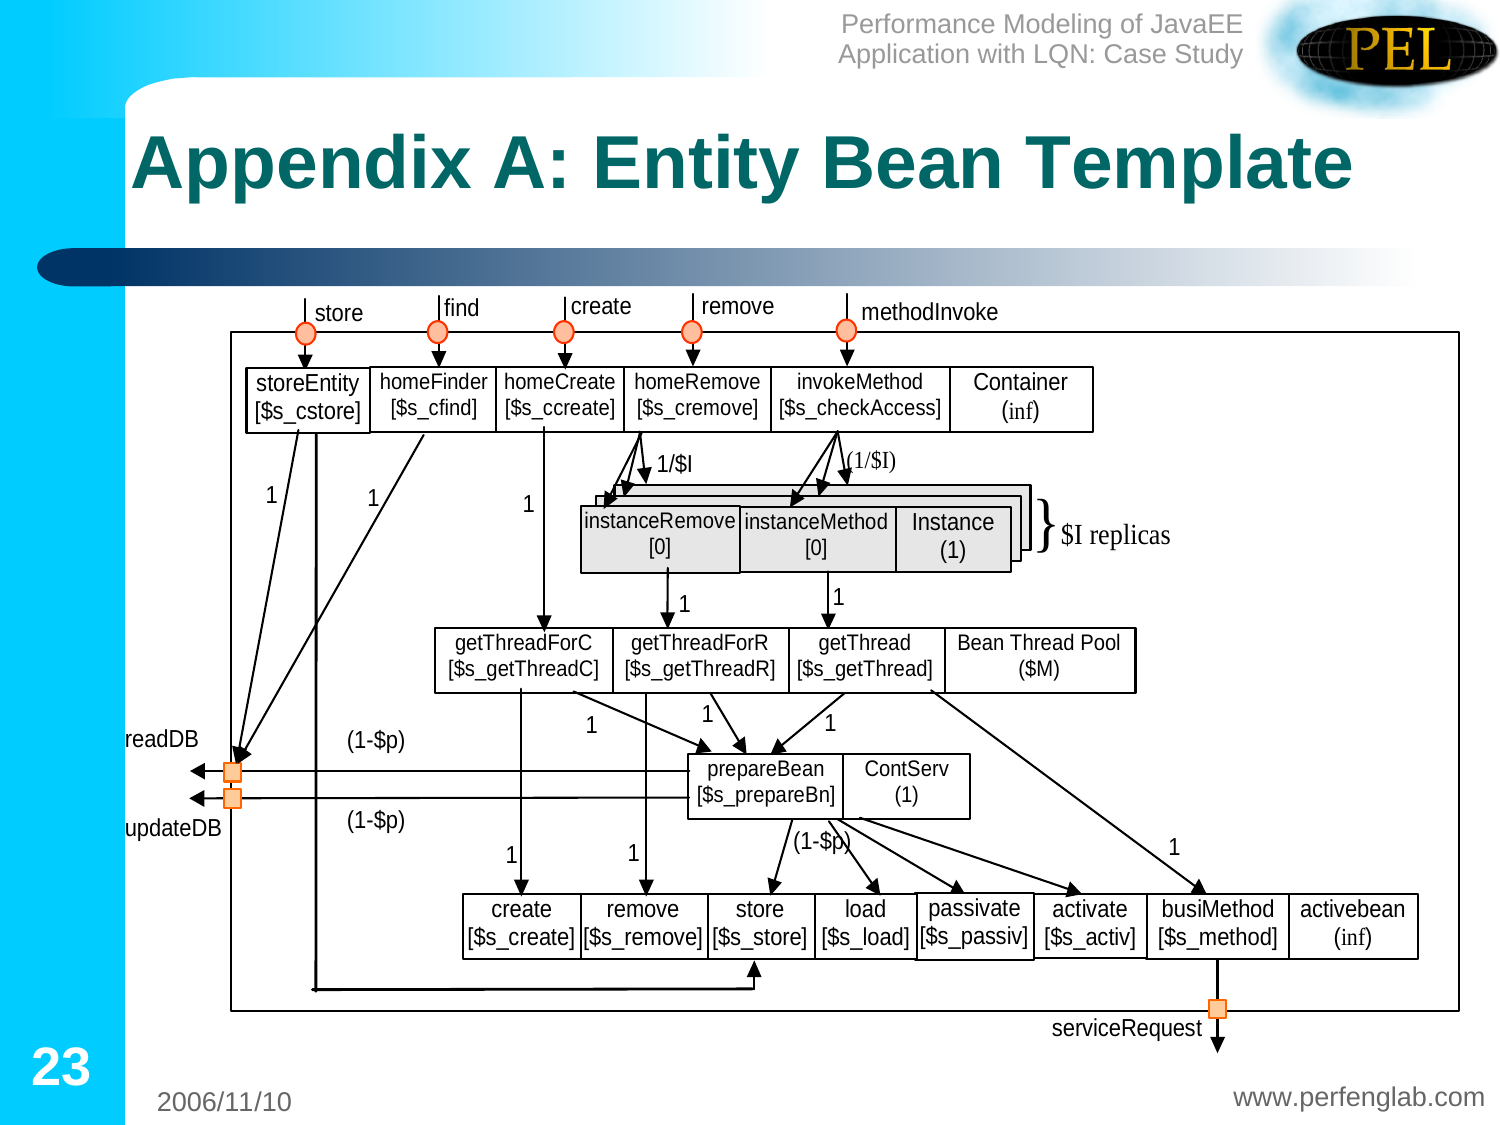

# Appendix A: Entity Bean Template
23